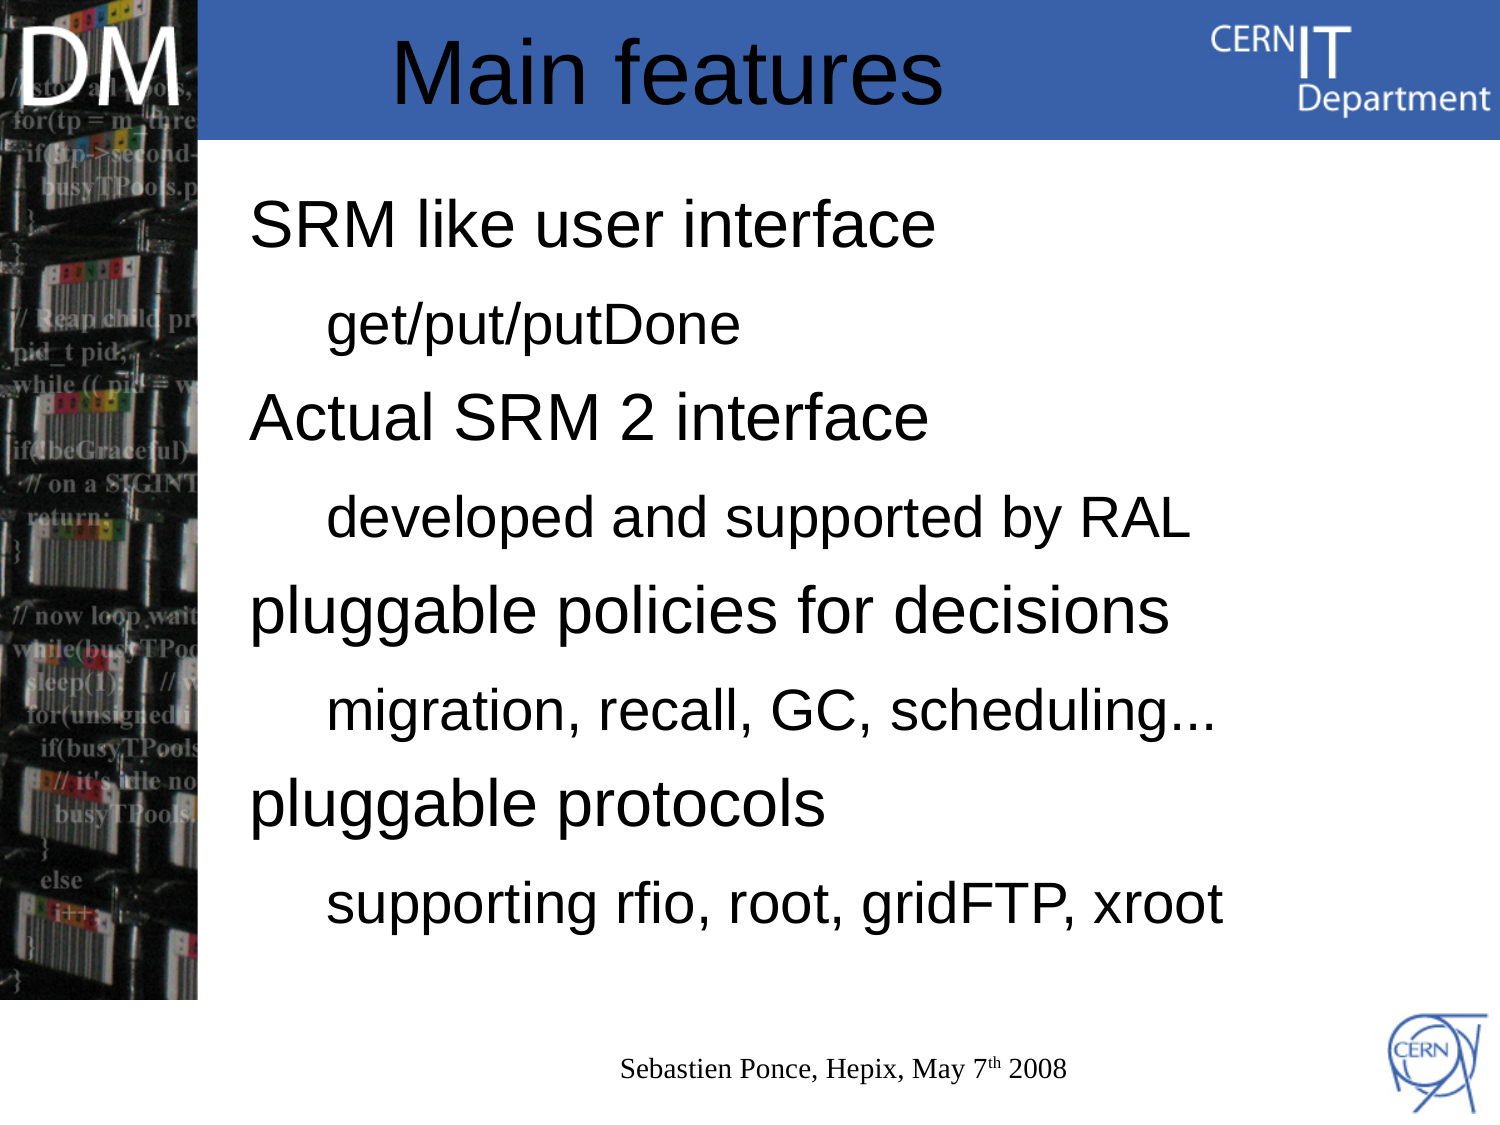

# Main features
SRM like user interface
get/put/putDone
Actual SRM 2 interface
developed and supported by RAL
pluggable policies for decisions
migration, recall, GC, scheduling...
pluggable protocols
supporting rfio, root, gridFTP, xroot